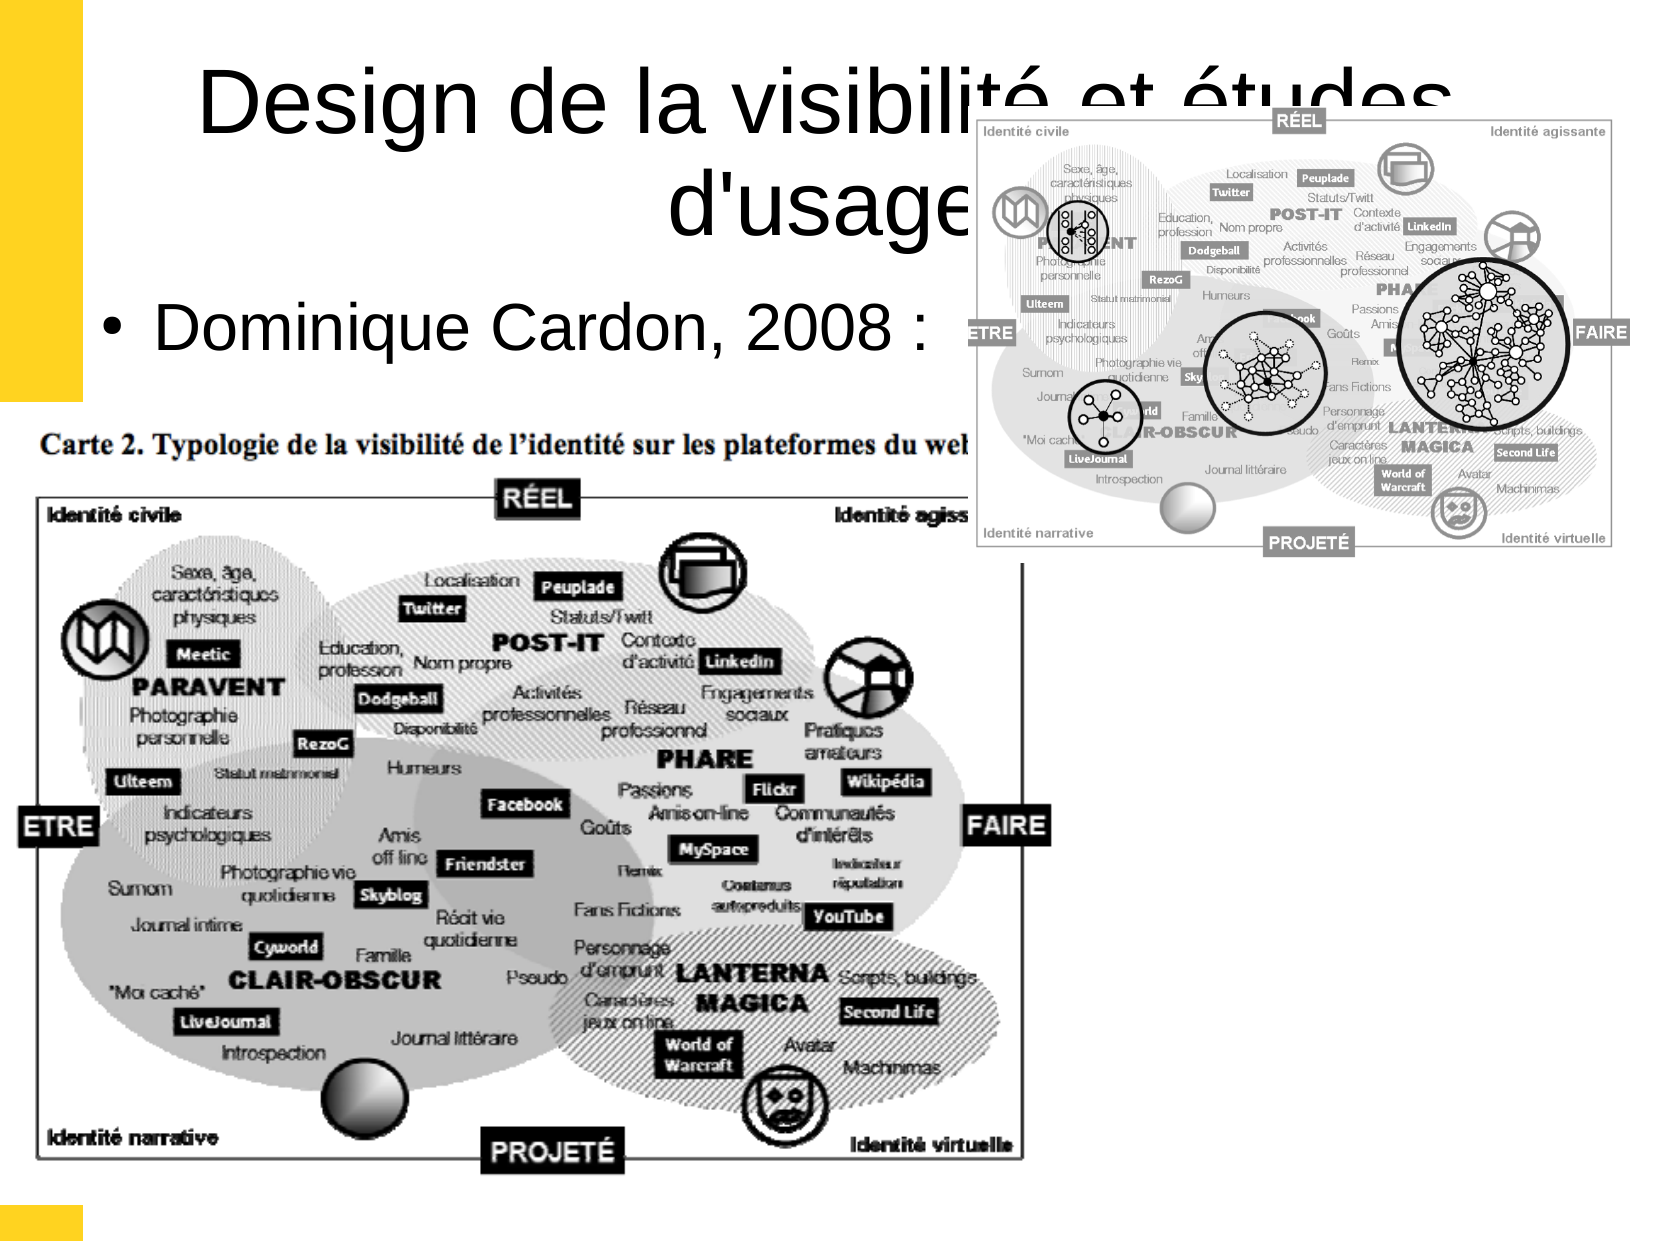

# Design de la visibilité et études d'usage
Dominique Cardon, 2008 :